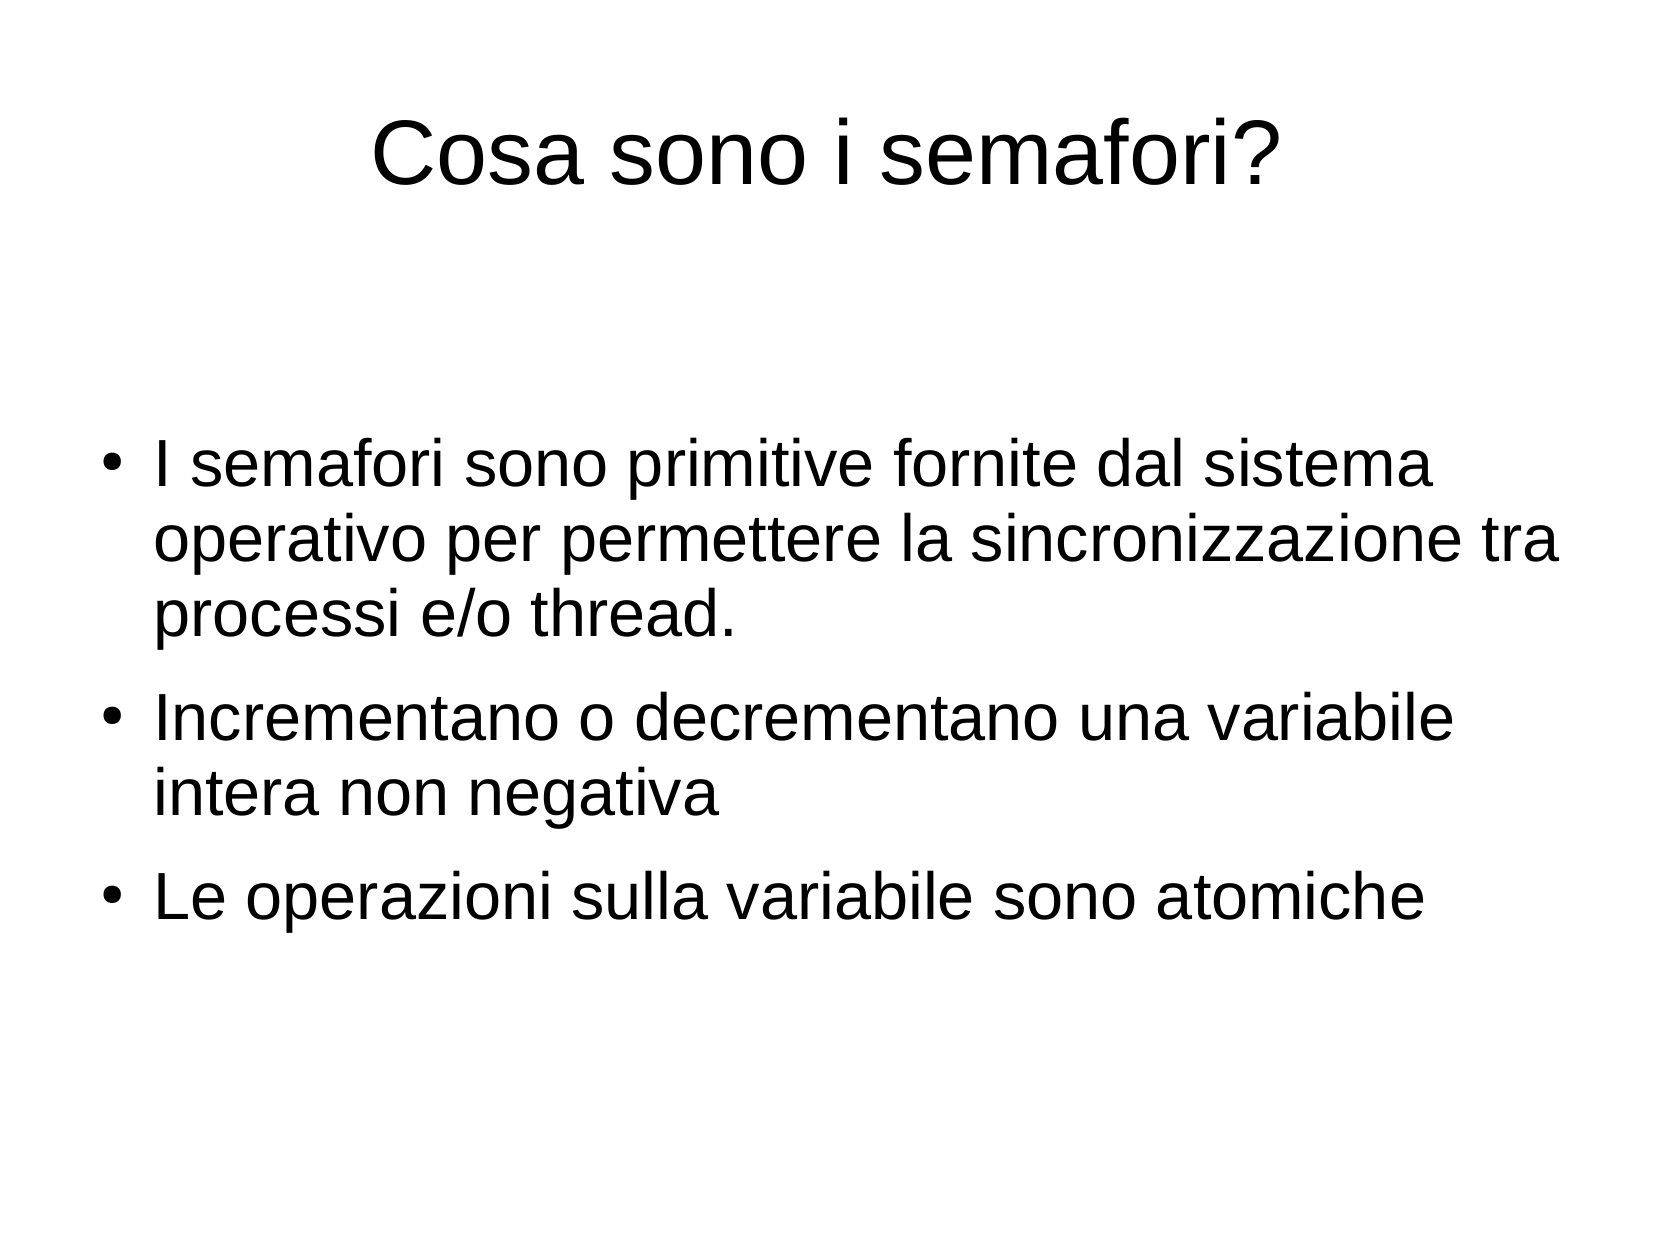

# Cosa sono i semafori?
I semafori sono primitive fornite dal sistema operativo per permettere la sincronizzazione tra processi e/o thread.
Incrementano o decrementano una variabile intera non negativa
Le operazioni sulla variabile sono atomiche